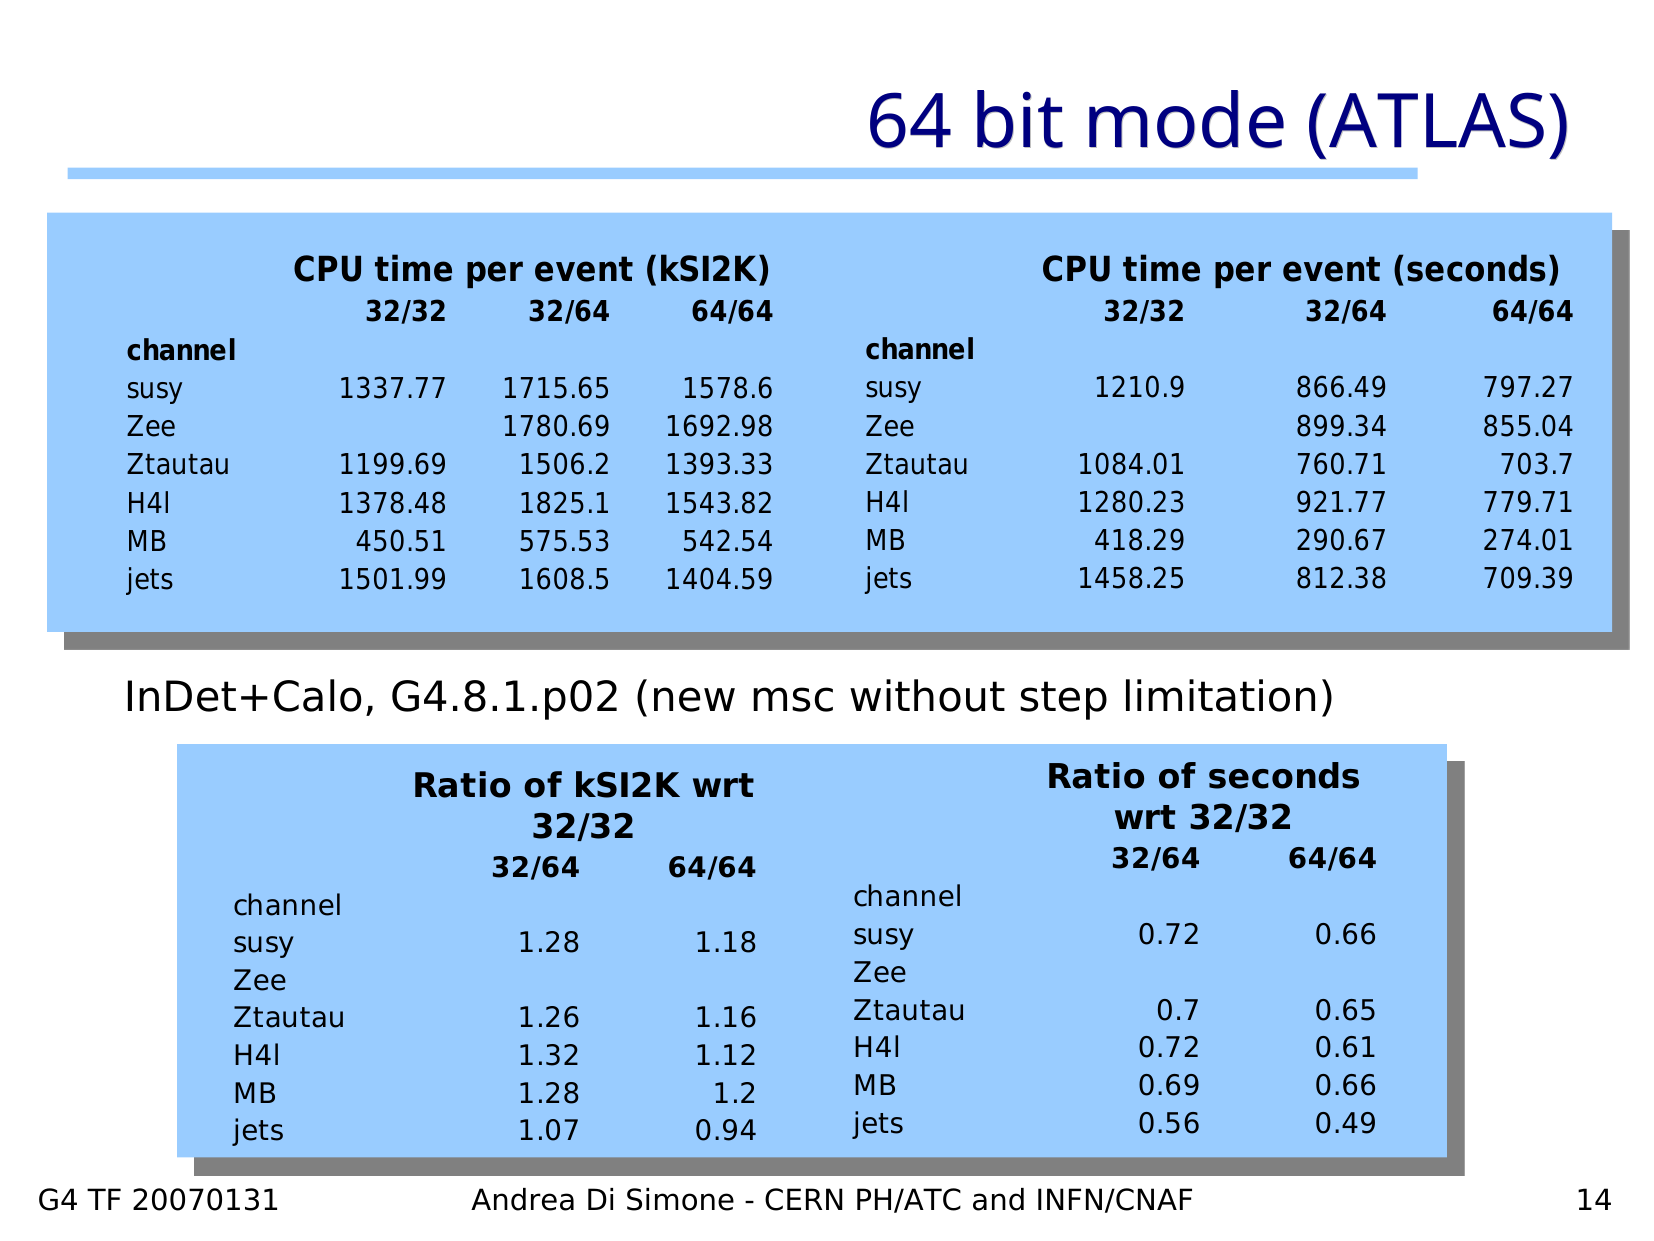

# 64 bit mode (ATLAS)
InDet+Calo, G4.8.1.p02 (new msc without step limitation)
G4 TF 20070131
Andrea Di Simone - CERN PH/ATC and INFN/CNAF
14